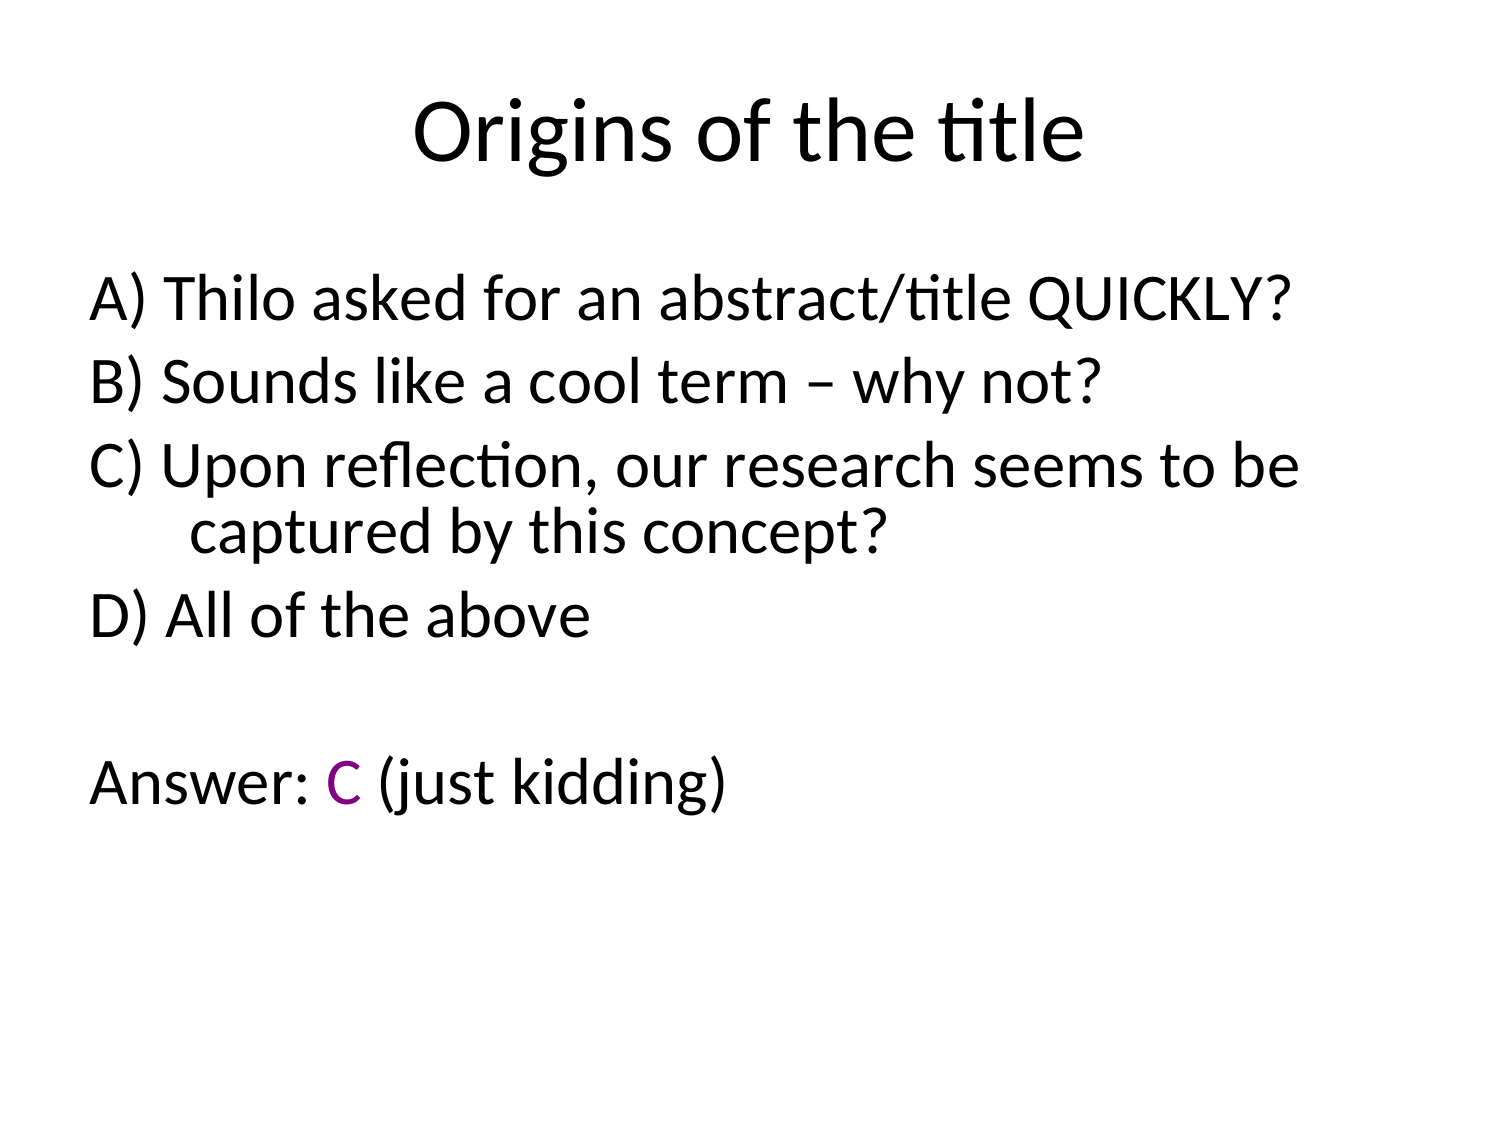

# Origins of the title
A) Thilo asked for an abstract/title QUICKLY?
B) Sounds like a cool term – why not?
C) Upon reflection, our research seems to be captured by this concept?
D) All of the above
Answer: C (just kidding)